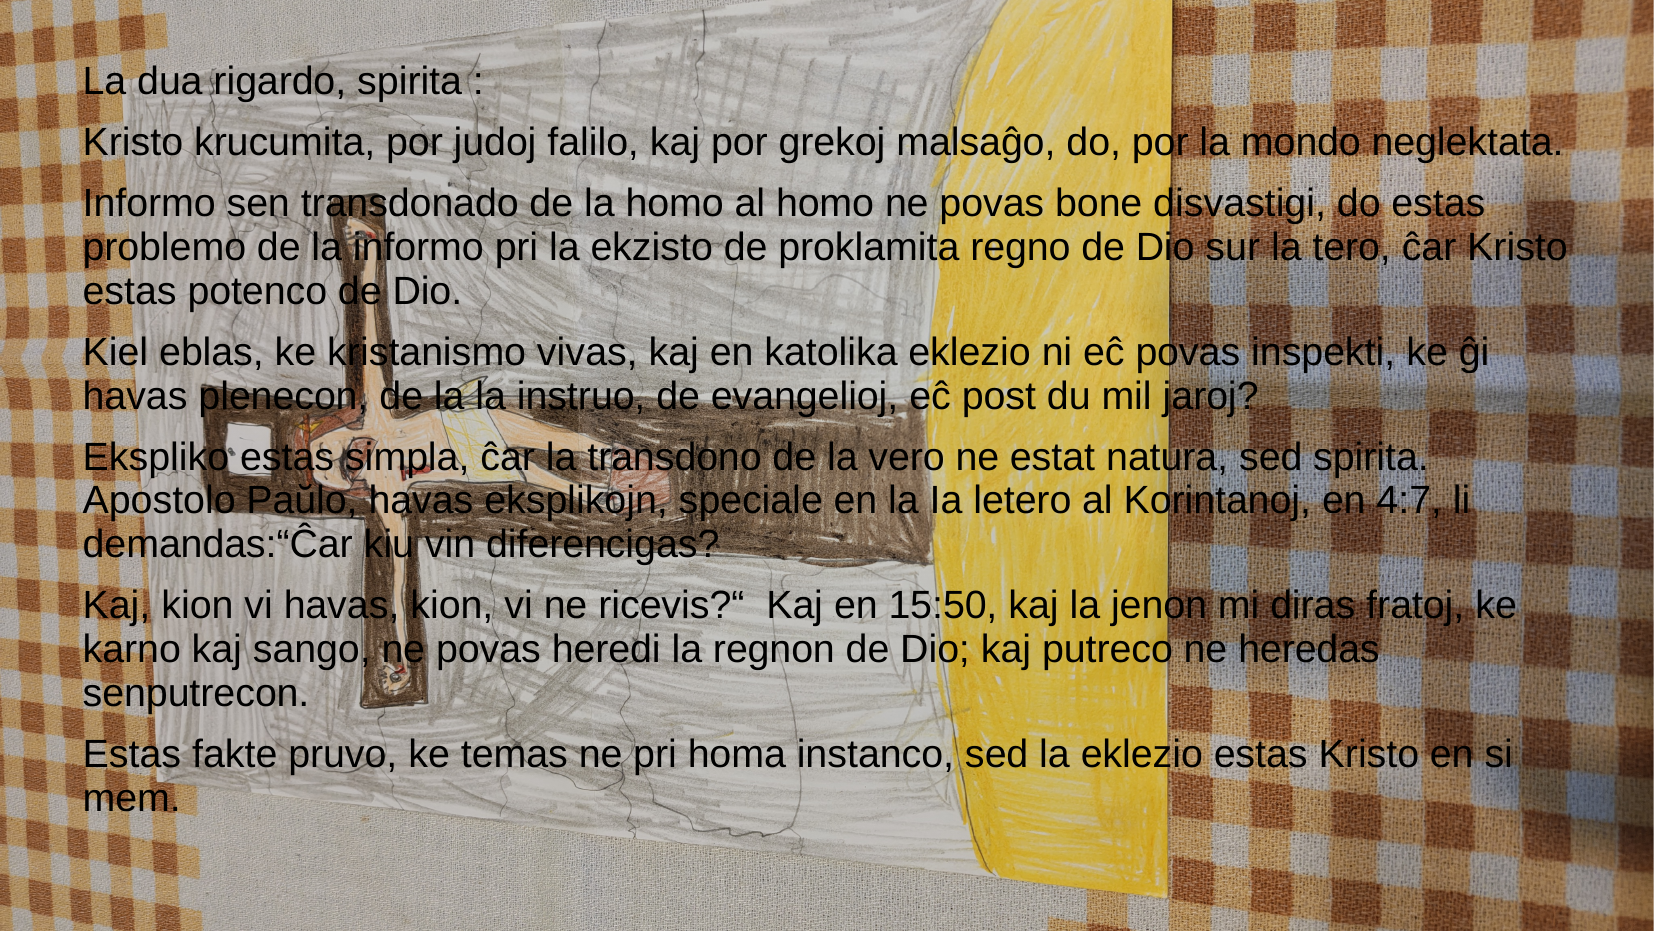

# La dua rigardo, spirita :
Kristo krucumita, por judoj falilo, kaj por grekoj malsaĝo, do, por la mondo neglektata.
Informo sen transdonado de la homo al homo ne povas bone disvastigi, do estas problemo de la informo pri la ekzisto de proklamita regno de Dio sur la tero, ĉar Kristo estas potenco de Dio.
Kiel eblas, ke kristanismo vivas, kaj en katolika eklezio ni eĉ povas inspekti, ke ĝi havas plenecon, de la la instruo, de evangelioj, eĉ post du mil jaroj?
Ekspliko estas simpla, ĉar la transdono de la vero ne estat natura, sed spirita. Apostolo Paŭlo, havas eksplikojn, speciale en la Ia letero al Korintanoj, en 4:7, li demandas:“Ĉar kiu vin diferencigas?
Kaj, kion vi havas, kion, vi ne ricevis?“ Kaj en 15:50, kaj la jenon mi diras fratoj, ke karno kaj sango, ne povas heredi la regnon de Dio; kaj putreco ne heredas senputrecon.
Estas fakte pruvo, ke temas ne pri homa instanco, sed la eklezio estas Kristo en si mem.